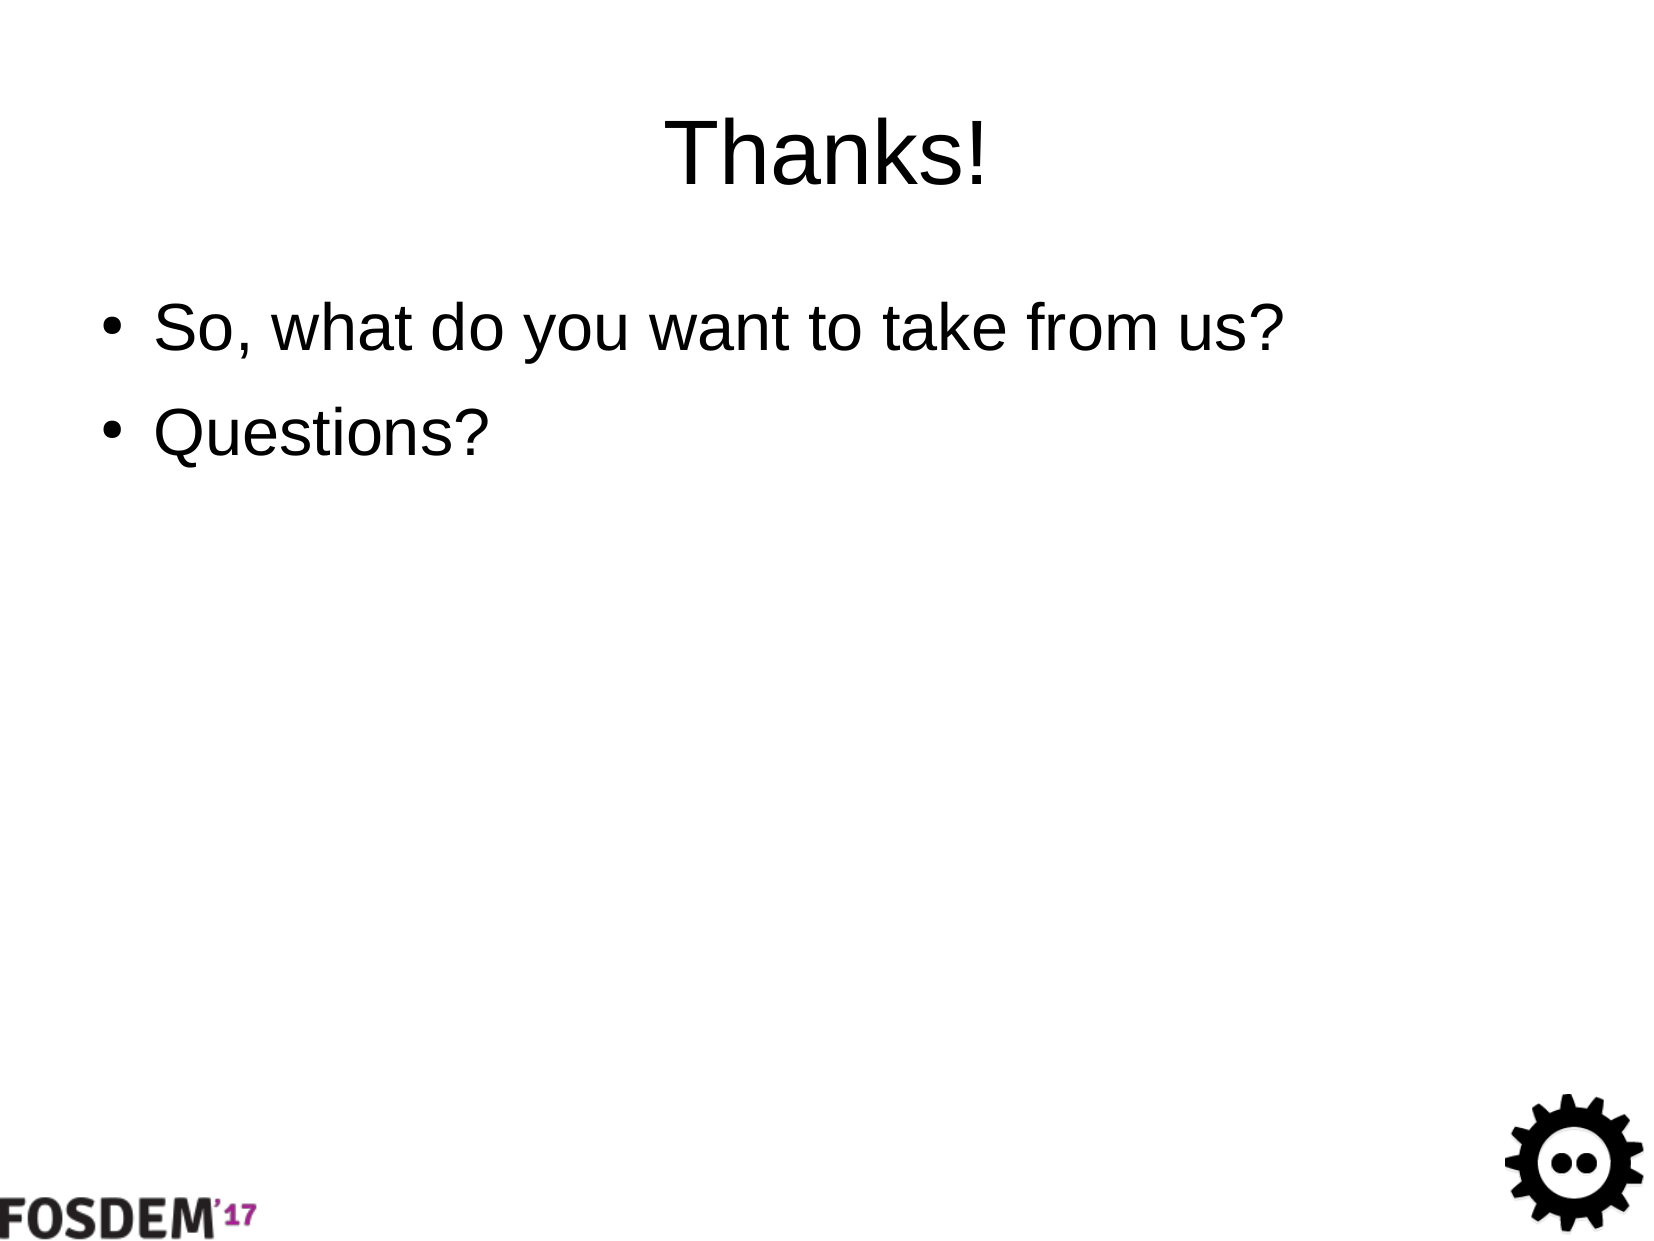

# Thanks!
So, what do you want to take from us?
Questions?